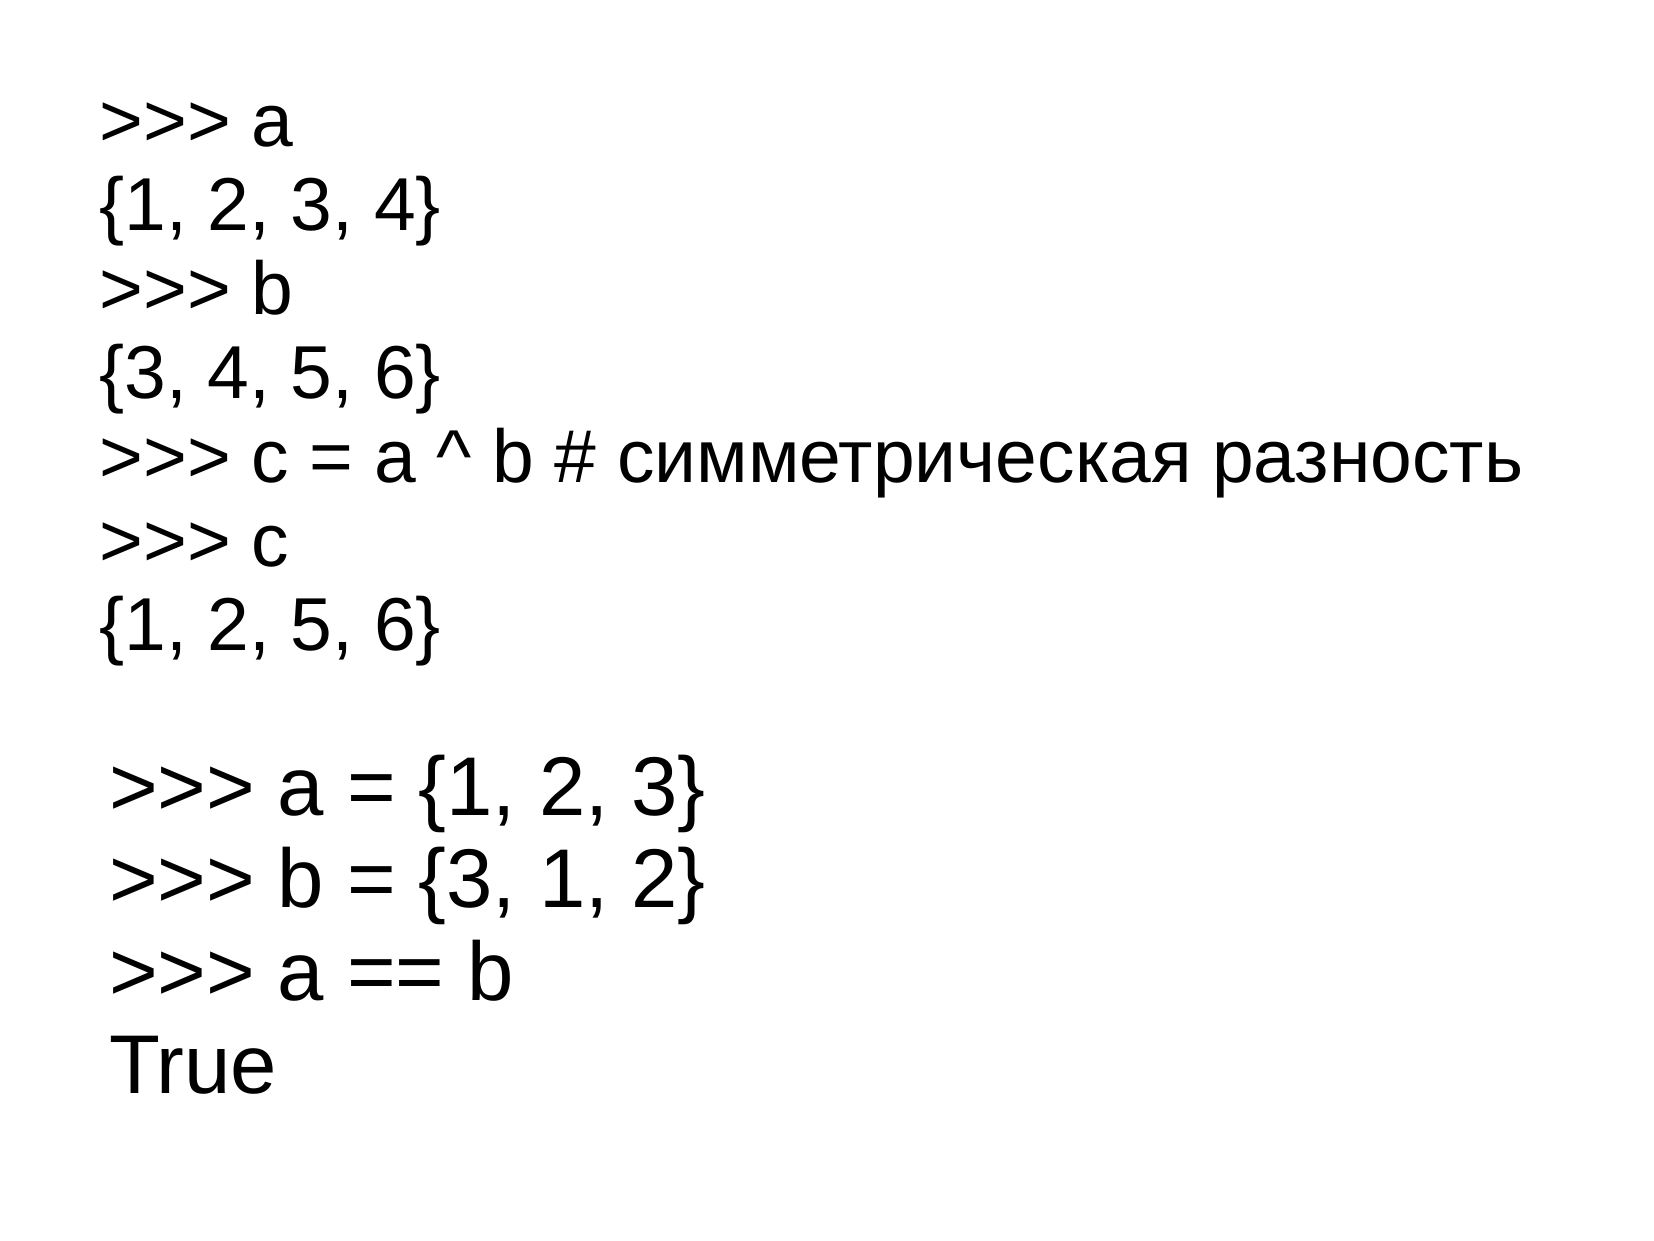

>>> a
{1, 2, 3, 4}
>>> b
{3, 4, 5, 6}
>>> c = a ^ b # симметрическая разность
>>> c
{1, 2, 5, 6}
>>> a = {1, 2, 3}
>>> b = {3, 1, 2}
>>> a == b
True